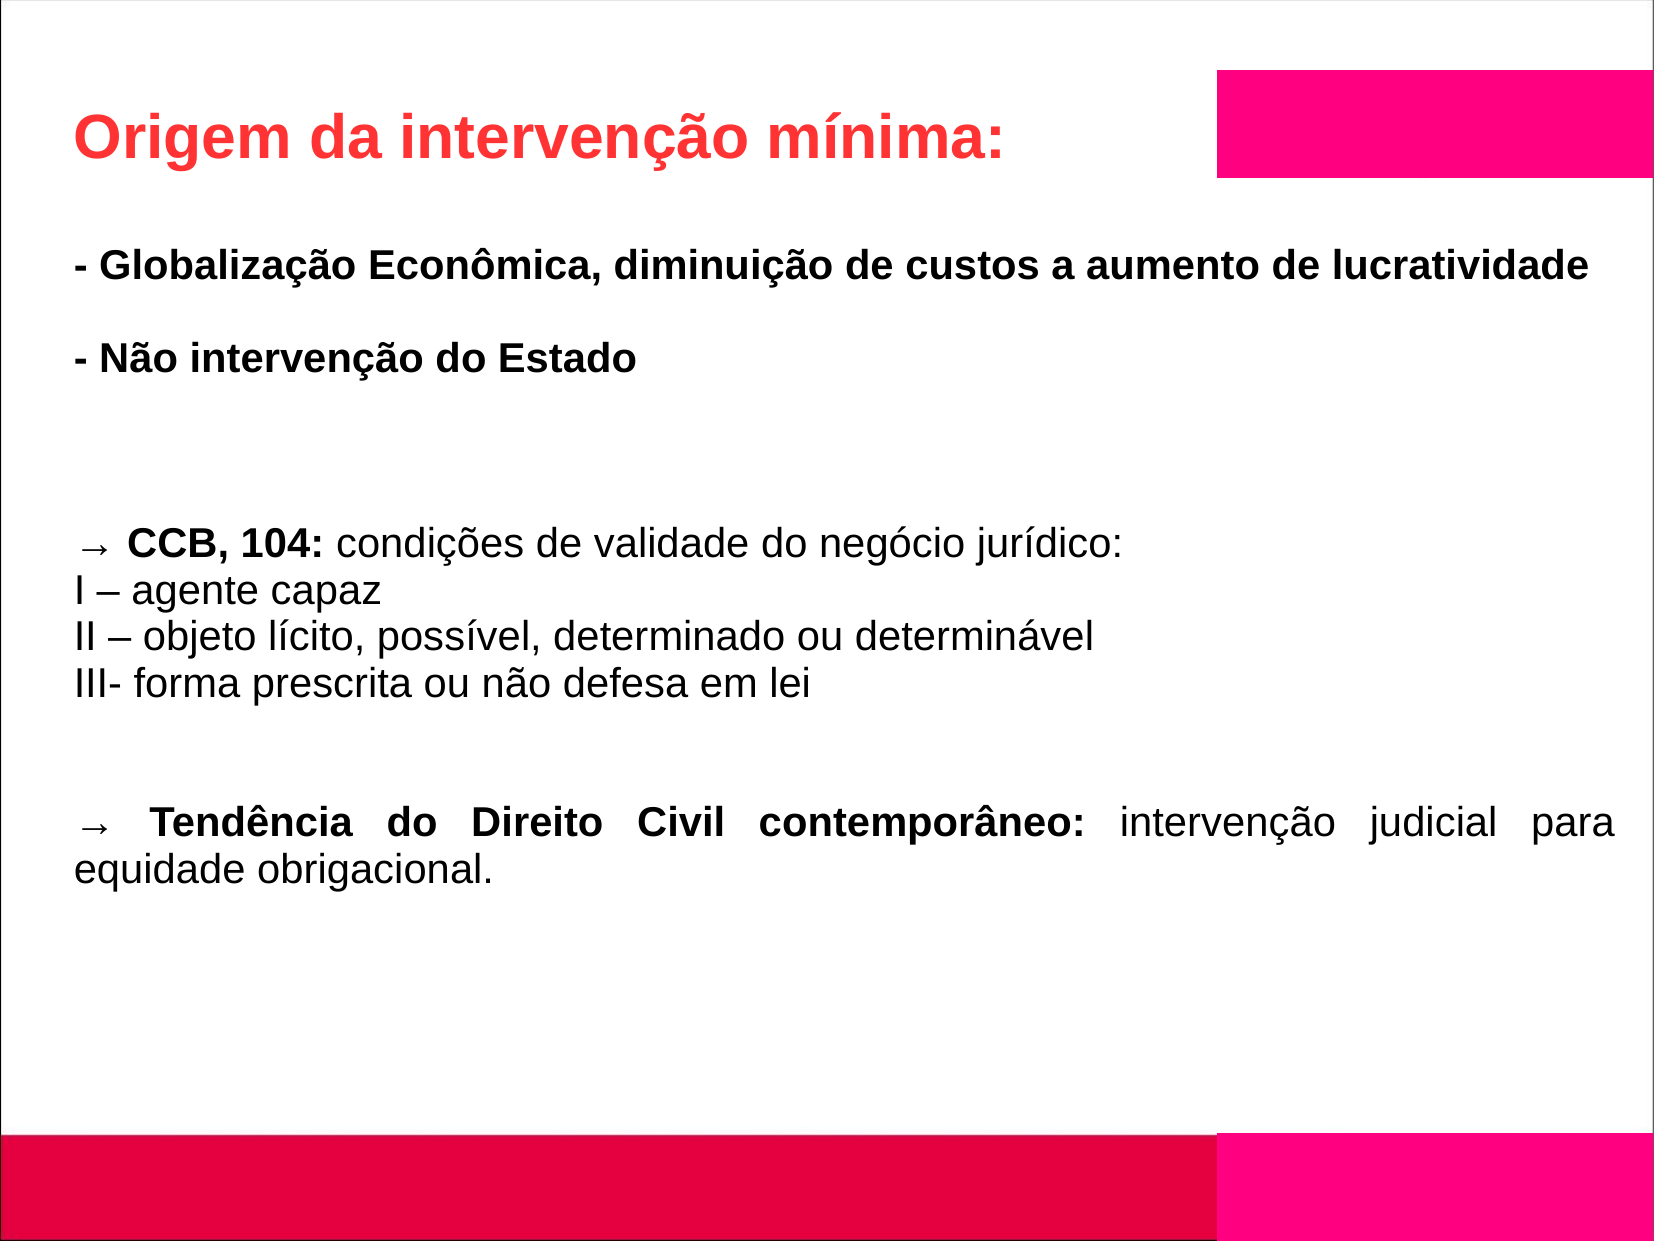

Origem da intervenção mínima:
- Globalização Econômica, diminuição de custos a aumento de lucratividade
- Não intervenção do Estado
→ CCB, 104: condições de validade do negócio jurídico:
I – agente capaz
II – objeto lícito, possível, determinado ou determinável
III- forma prescrita ou não defesa em lei
→ Tendência do Direito Civil contemporâneo: intervenção judicial para equidade obrigacional.